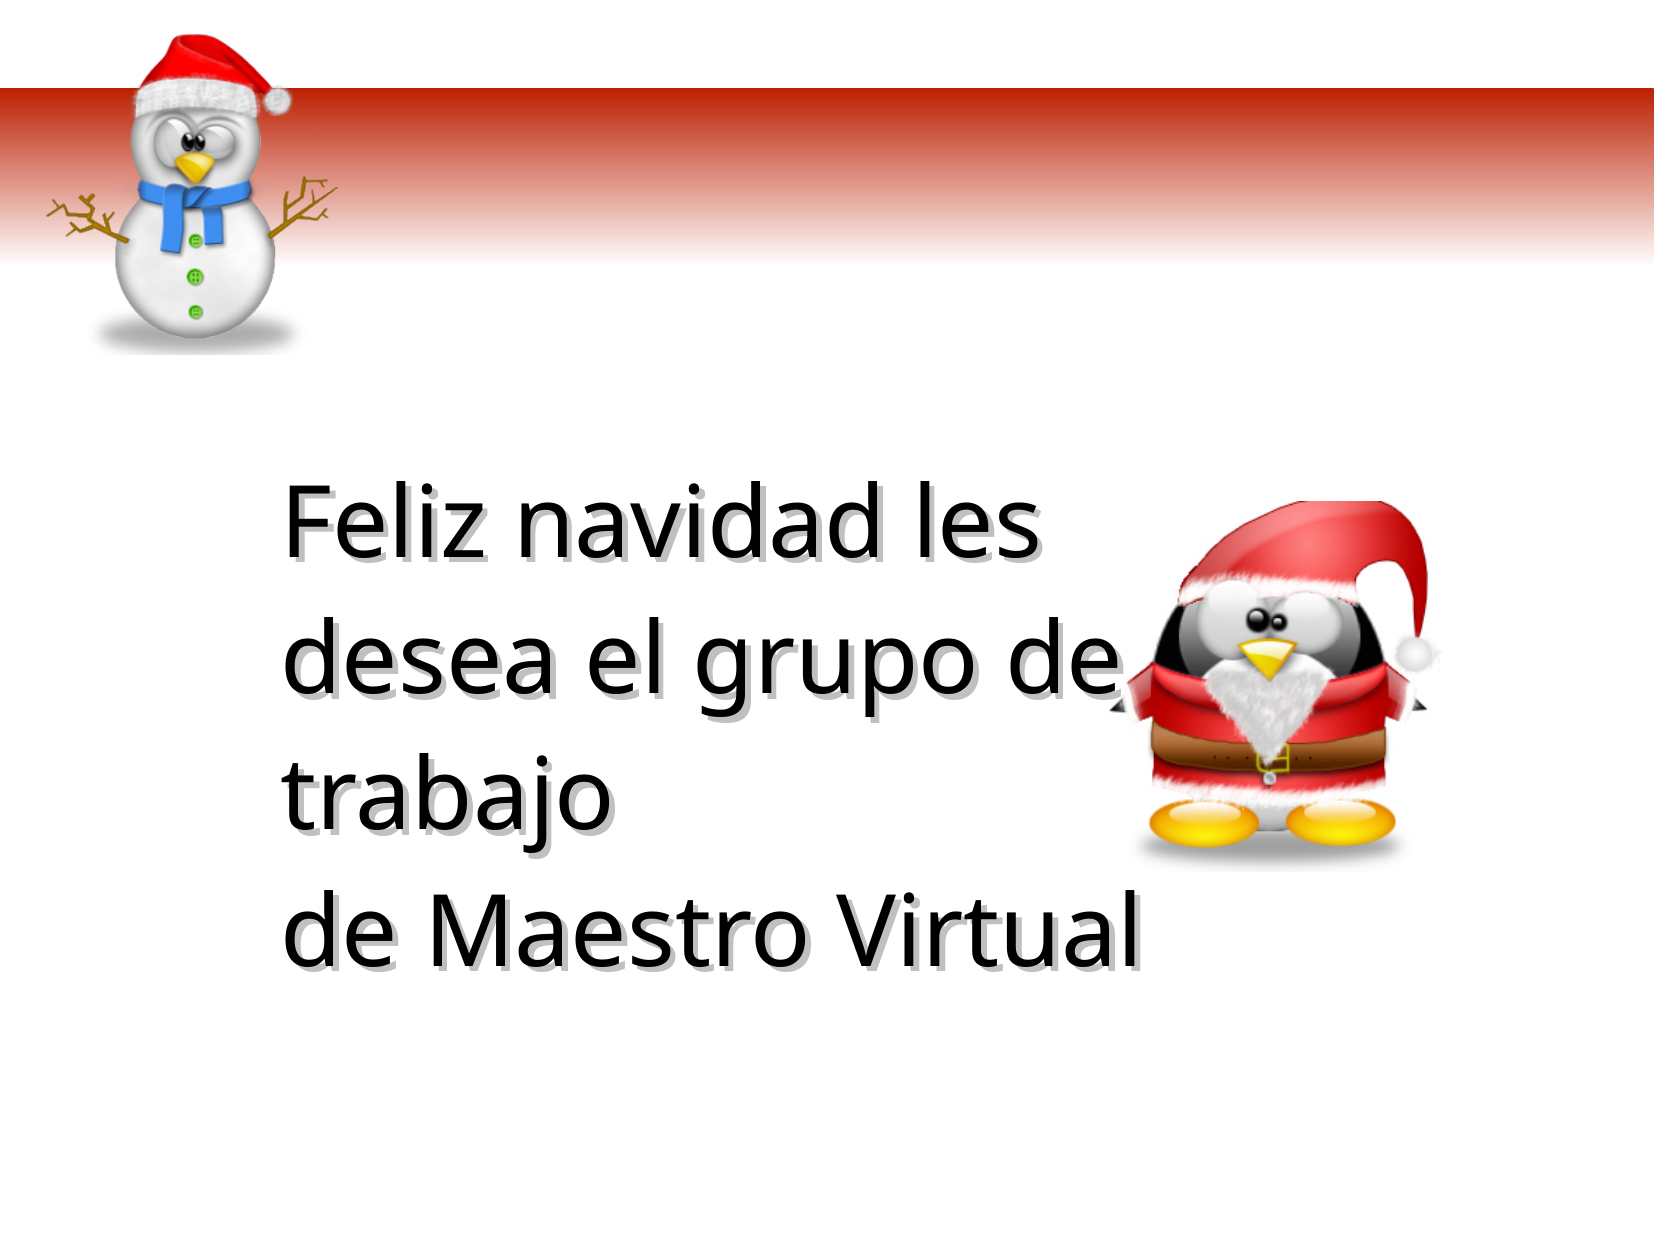

Feliz navidad les desea el grupo de trabajo
de Maestro Virtual